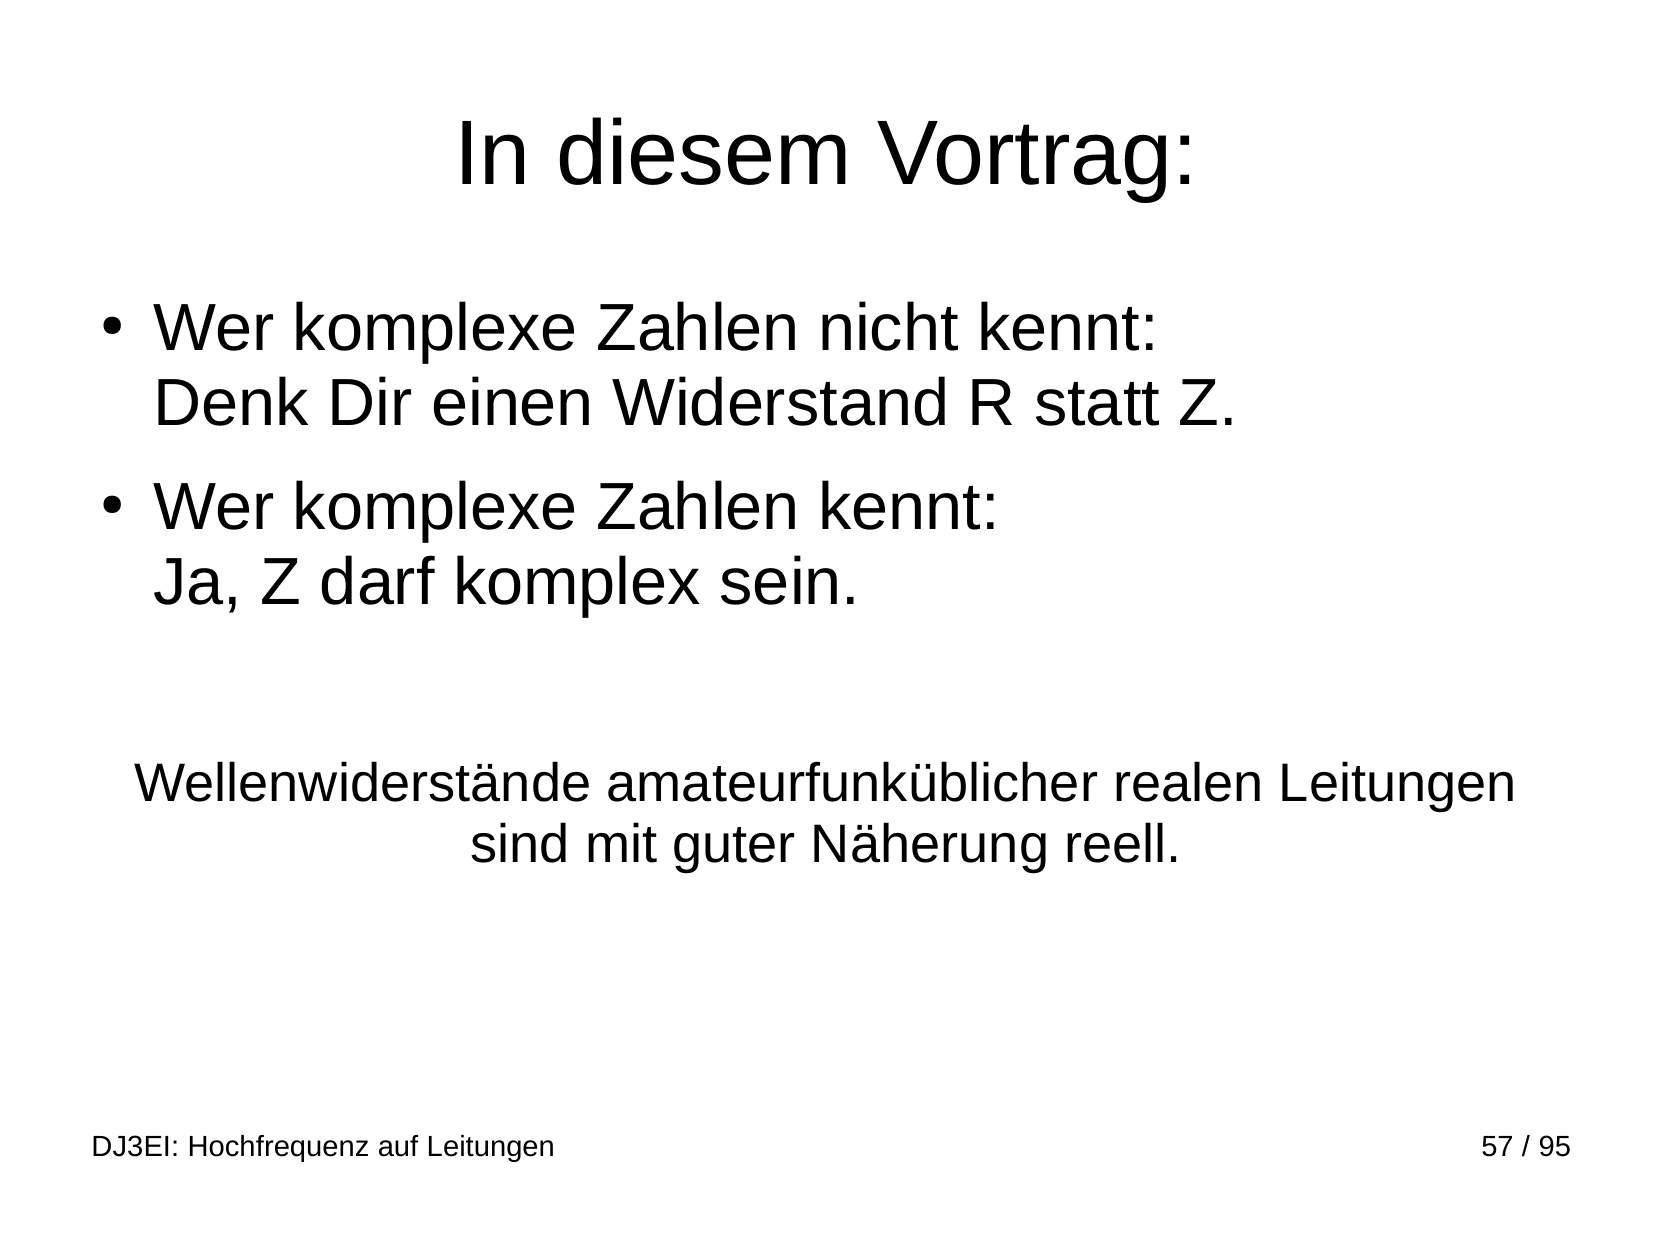

# In diesem Vortrag:
Wer komplexe Zahlen nicht kennt:
Denk Dir einen Widerstand R statt Z.
Wer komplexe Zahlen kennt:
Ja, Z darf komplex sein.
Wellenwiderstände amateurfunküblicher realen Leitungen
sind mit guter Näherung reell.